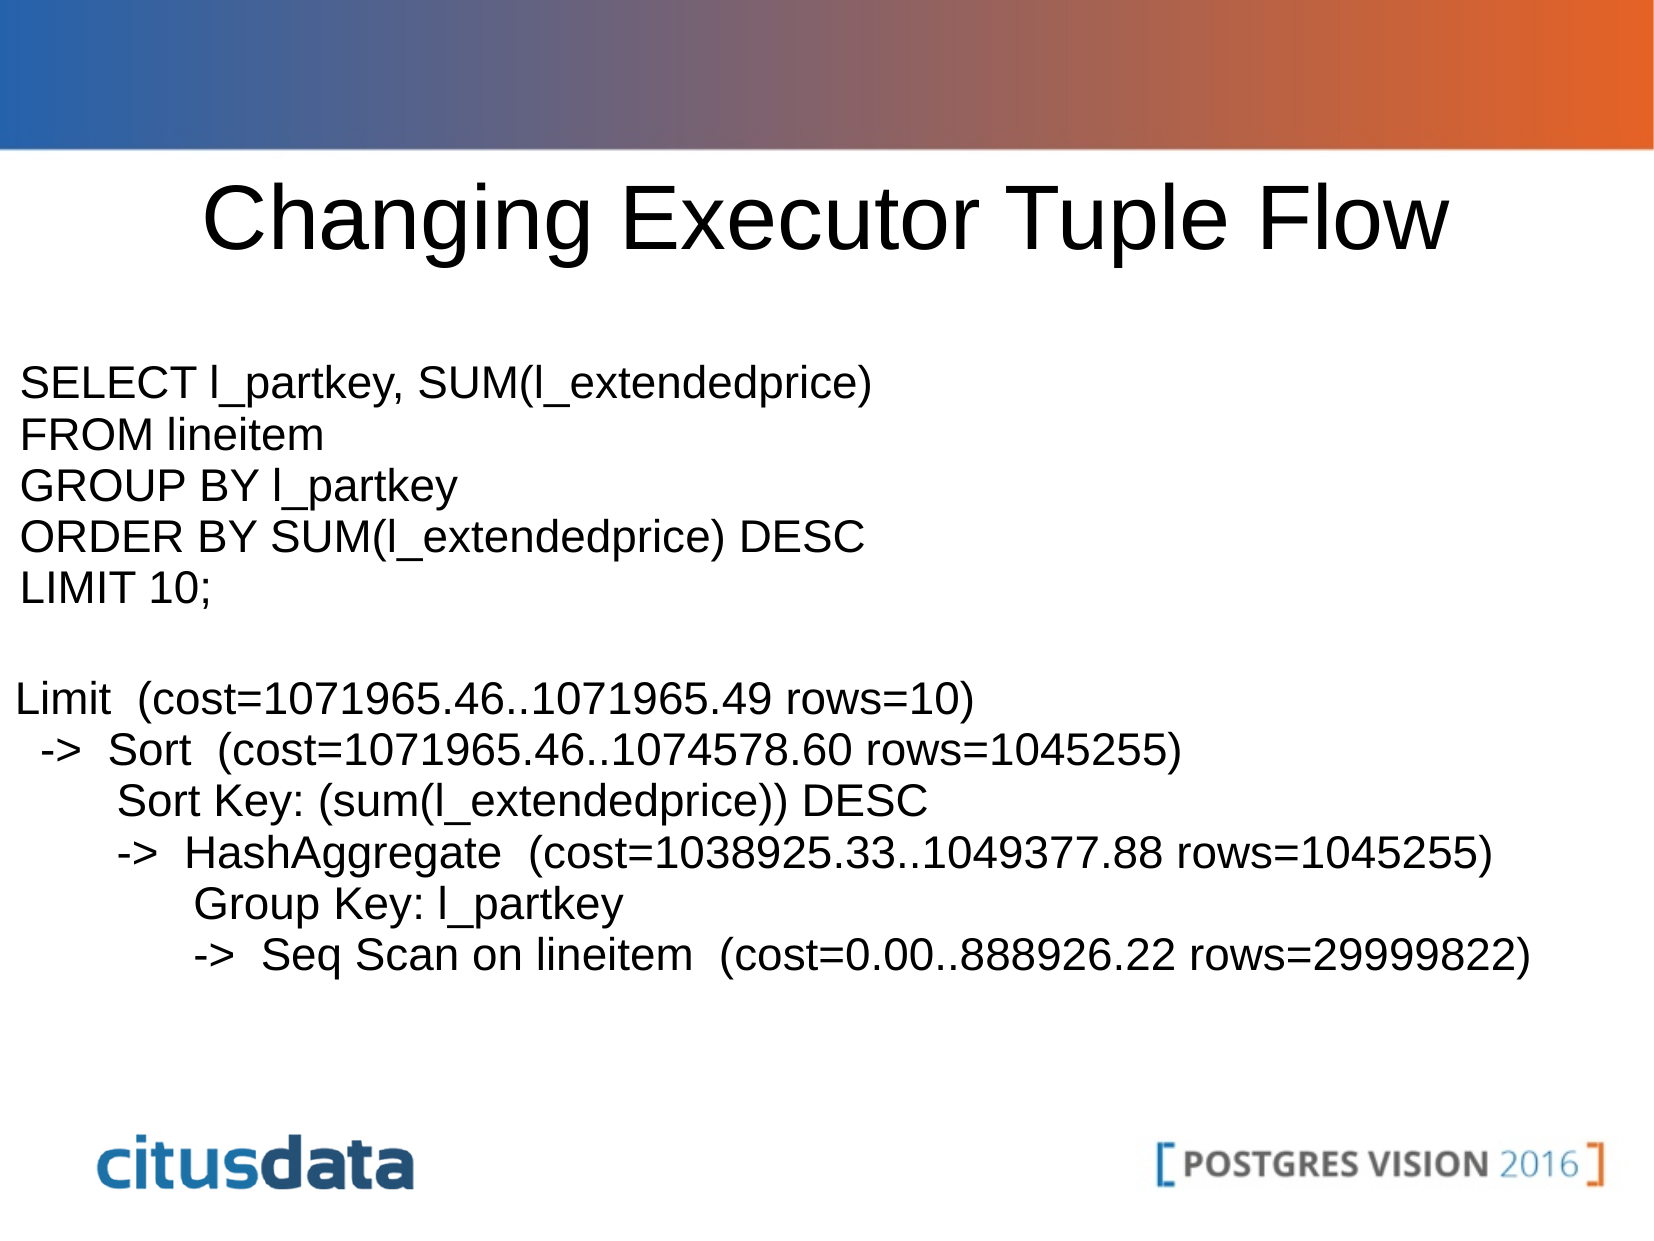

# Changing Executor Tuple Flow
SELECT l_partkey, SUM(l_extendedprice)
FROM lineitem
GROUP BY l_partkey
ORDER BY SUM(l_extendedprice) DESC
LIMIT 10;
Limit (cost=1071965.46..1071965.49 rows=10)
 -> Sort (cost=1071965.46..1074578.60 rows=1045255)
 Sort Key: (sum(l_extendedprice)) DESC
 -> HashAggregate (cost=1038925.33..1049377.88 rows=1045255)
 Group Key: l_partkey
 -> Seq Scan on lineitem (cost=0.00..888926.22 rows=29999822)